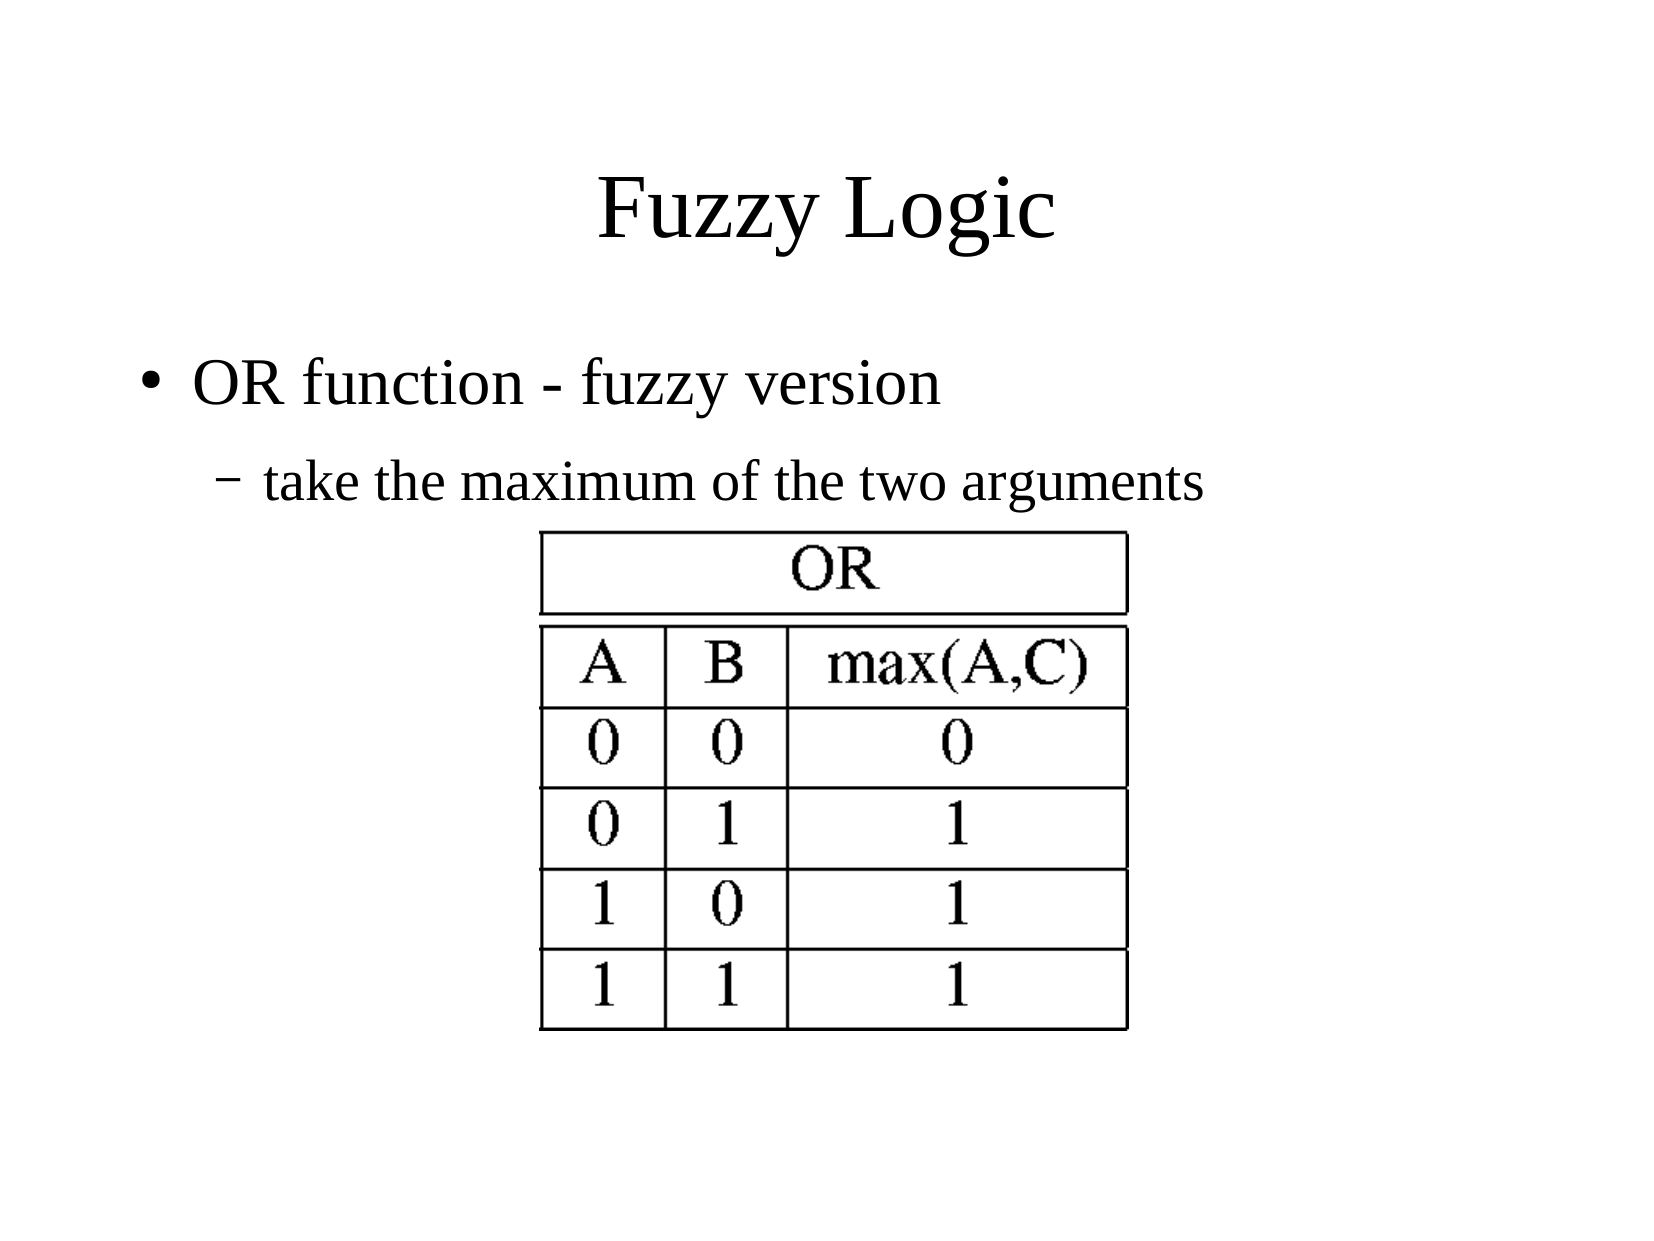

# Fuzzy Logic
OR function - fuzzy version
take the maximum of the two arguments